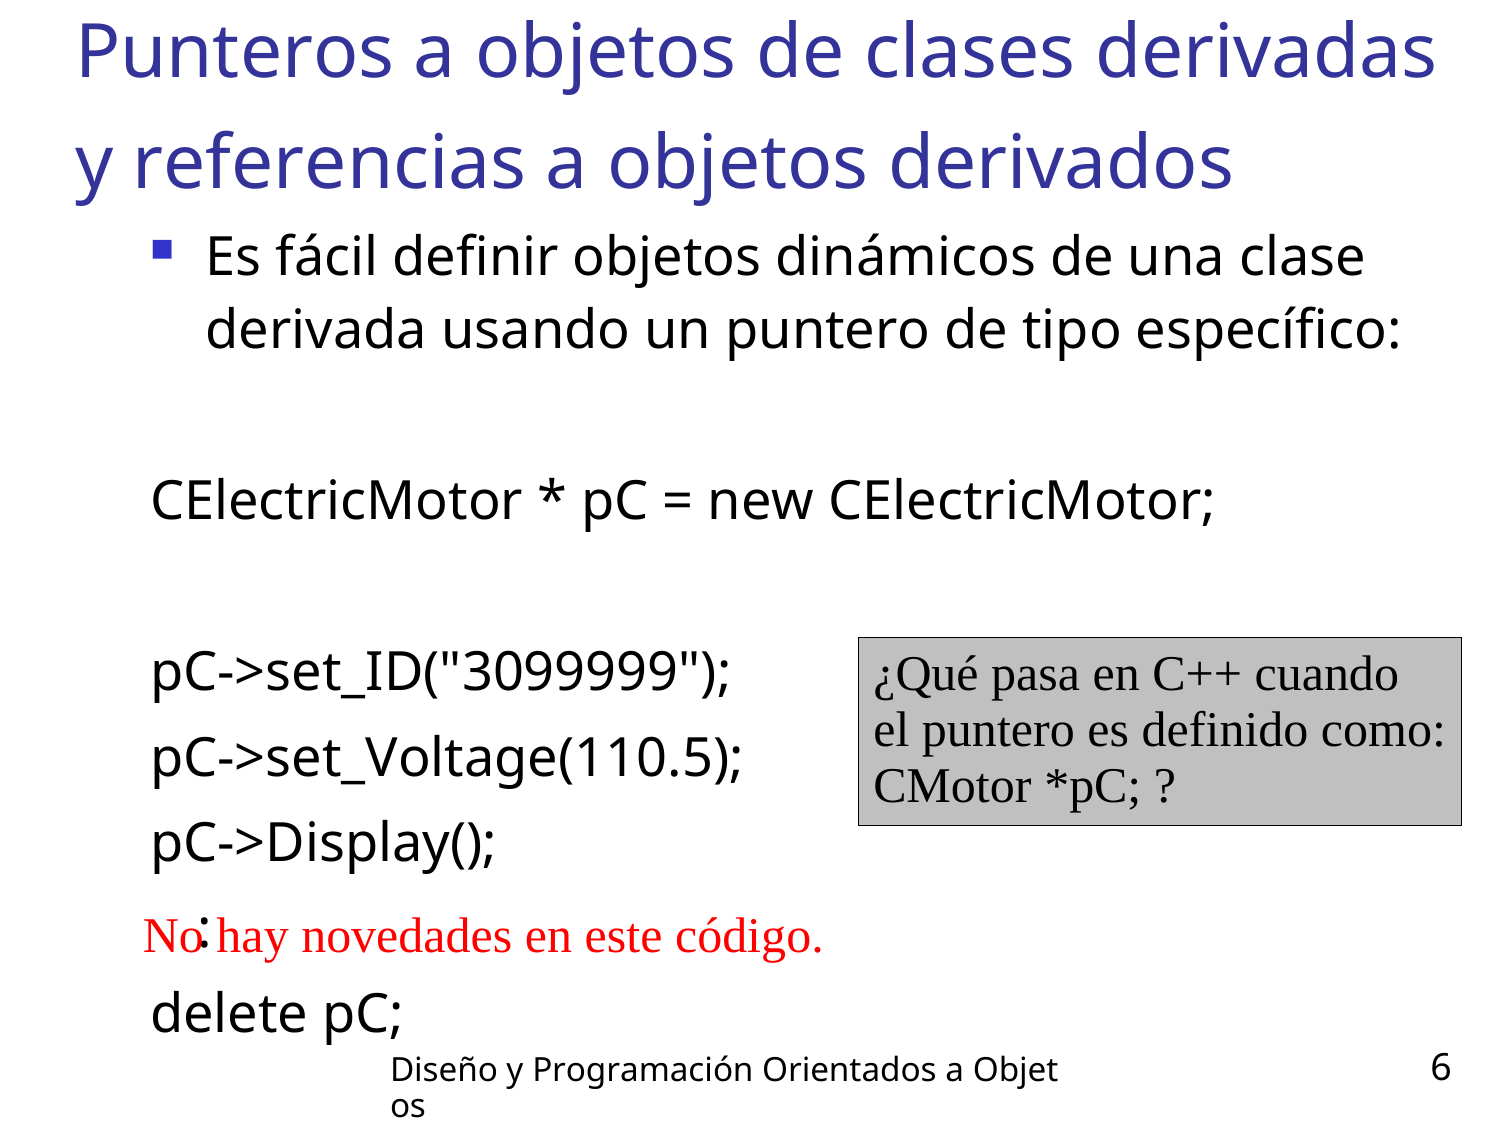

# Punteros a objetos de clases derivadas y referencias a objetos derivados
Es fácil definir objetos dinámicos de una clase derivada usando un puntero de tipo específico:
CElectricMotor * pC = new CElectricMotor;
pC->set_ID("3099999");
pC->set_Voltage(110.5);
pC->Display();
	 :
delete pC;
¿Qué pasa en C++ cuando
el puntero es definido como:
CMotor *pC; ?
No hay novedades en este código.
Diseño y Programación Orientados a Objetos
6